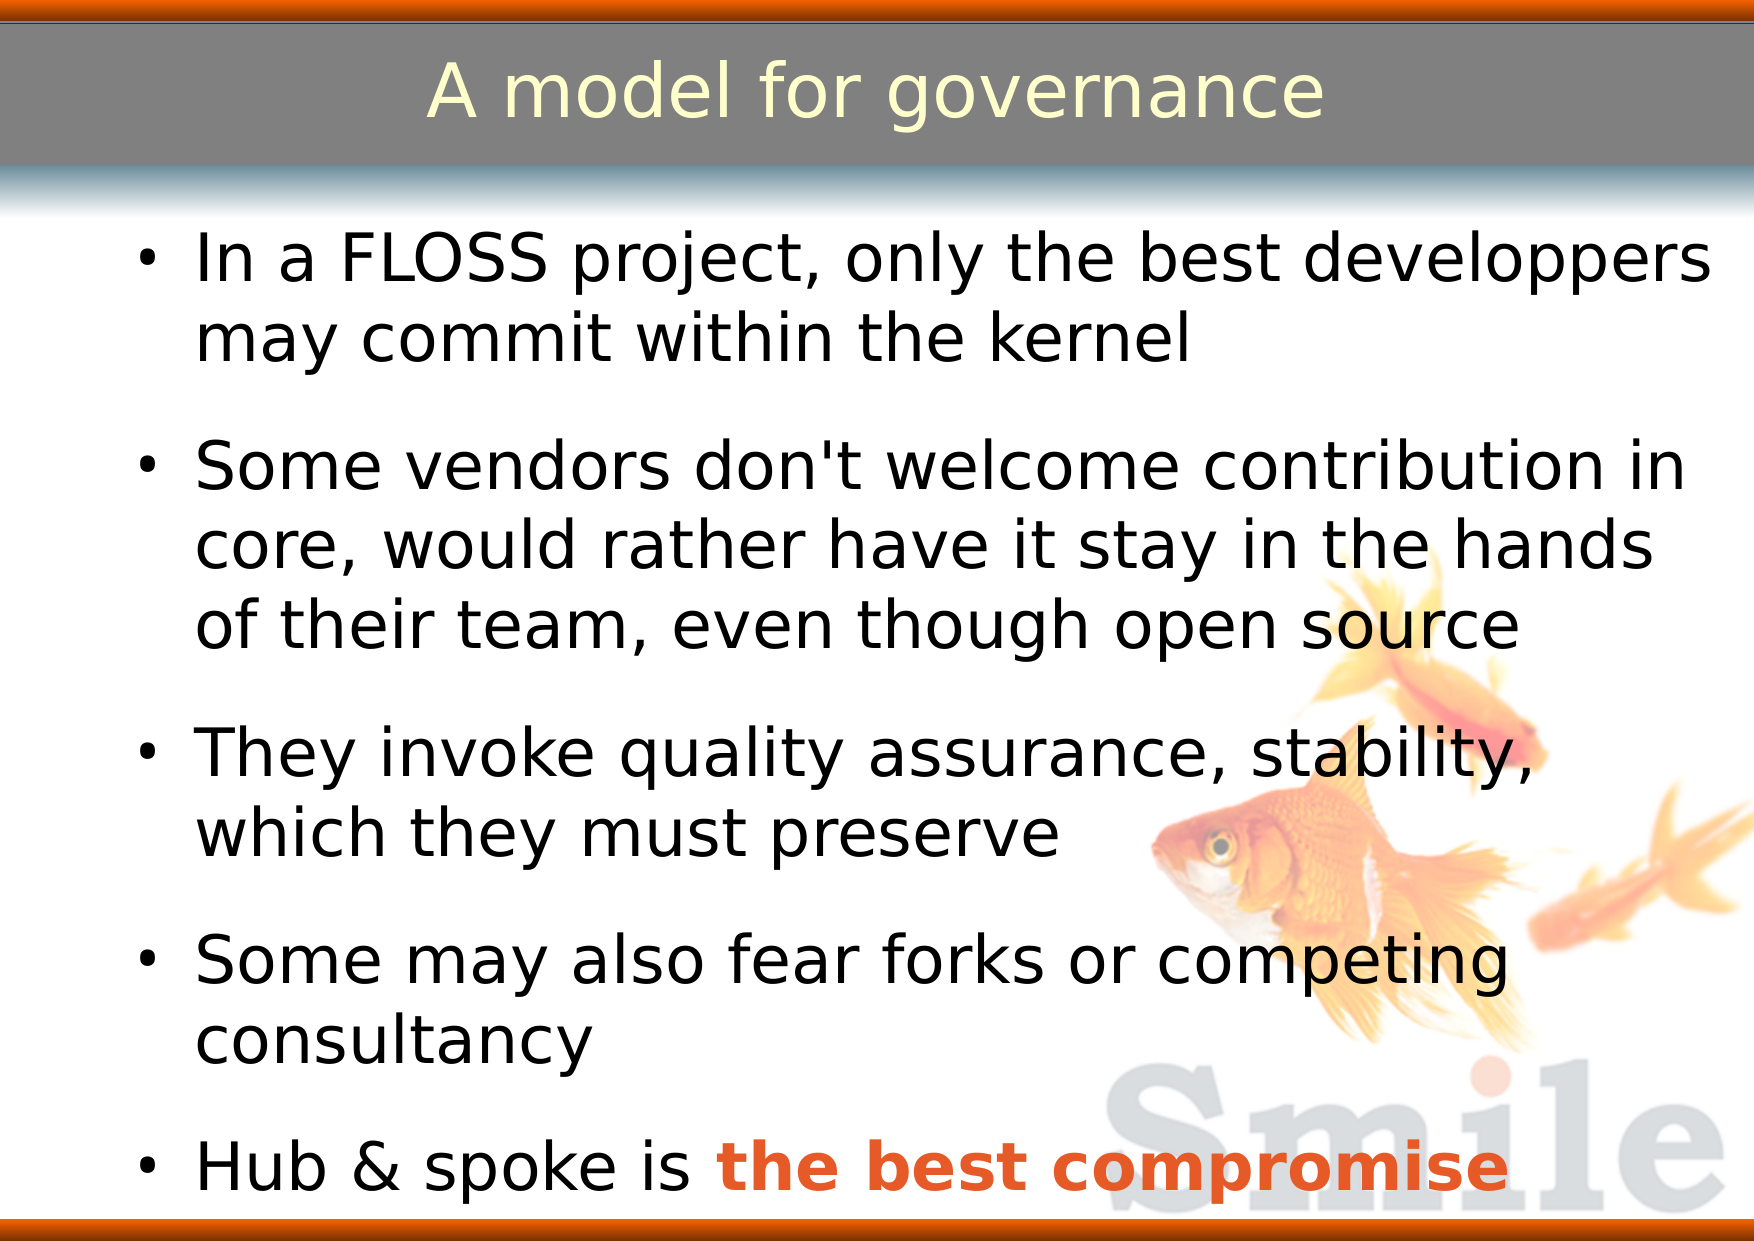

# A model for governance
In a FLOSS project, only the best developpers may commit within the kernel
Some vendors don't welcome contribution in core, would rather have it stay in the hands of their team, even though open source
They invoke quality assurance, stability, which they must preserve
Some may also fear forks or competing consultancy
Hub & spoke is the best compromise